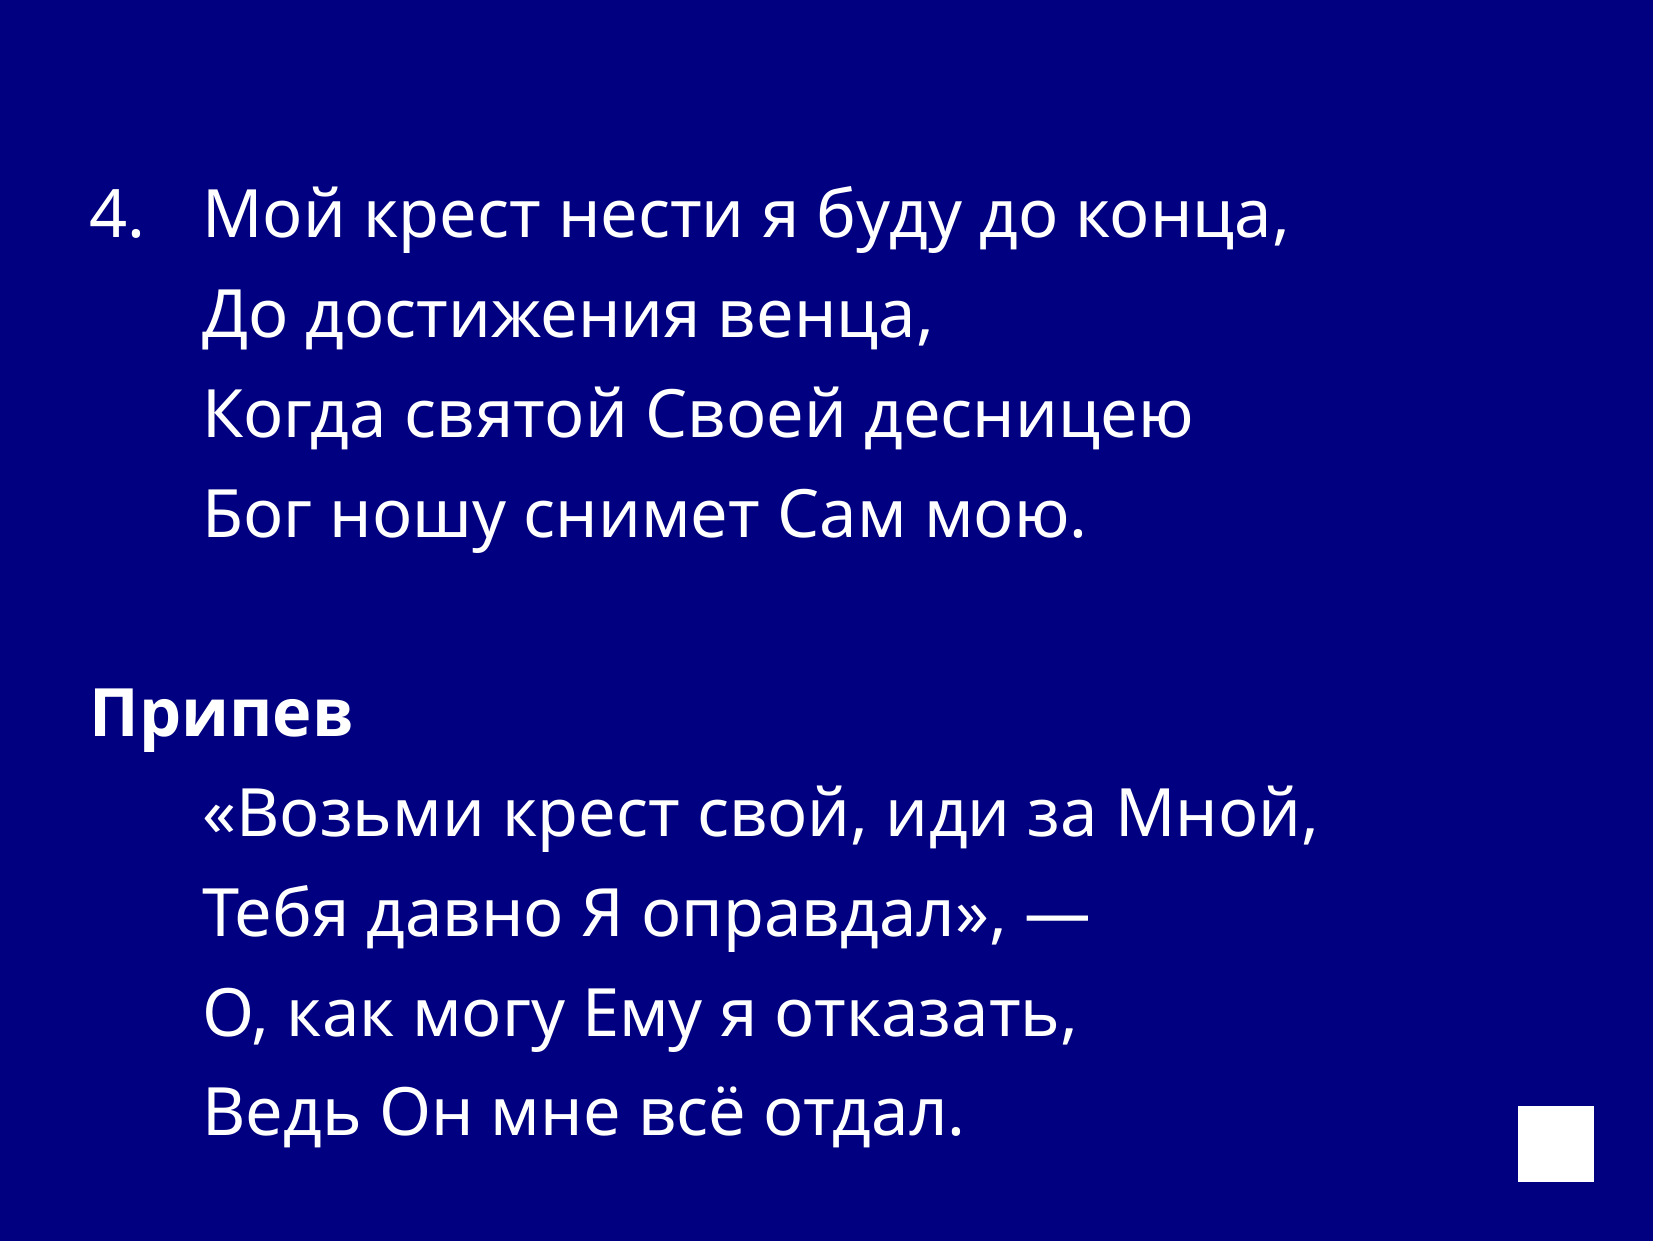

4.	Мой крест нести я буду до конца,
	До достижения венца,
	Когда святой Своей десницею
	Бог ношу снимет Сам мою.
Припев
	«Возьми крест свой, иди за Мной,
	Тебя давно Я оправдал», ―
	О, как могу Ему я отказать,
	Ведь Он мне всё отдал.